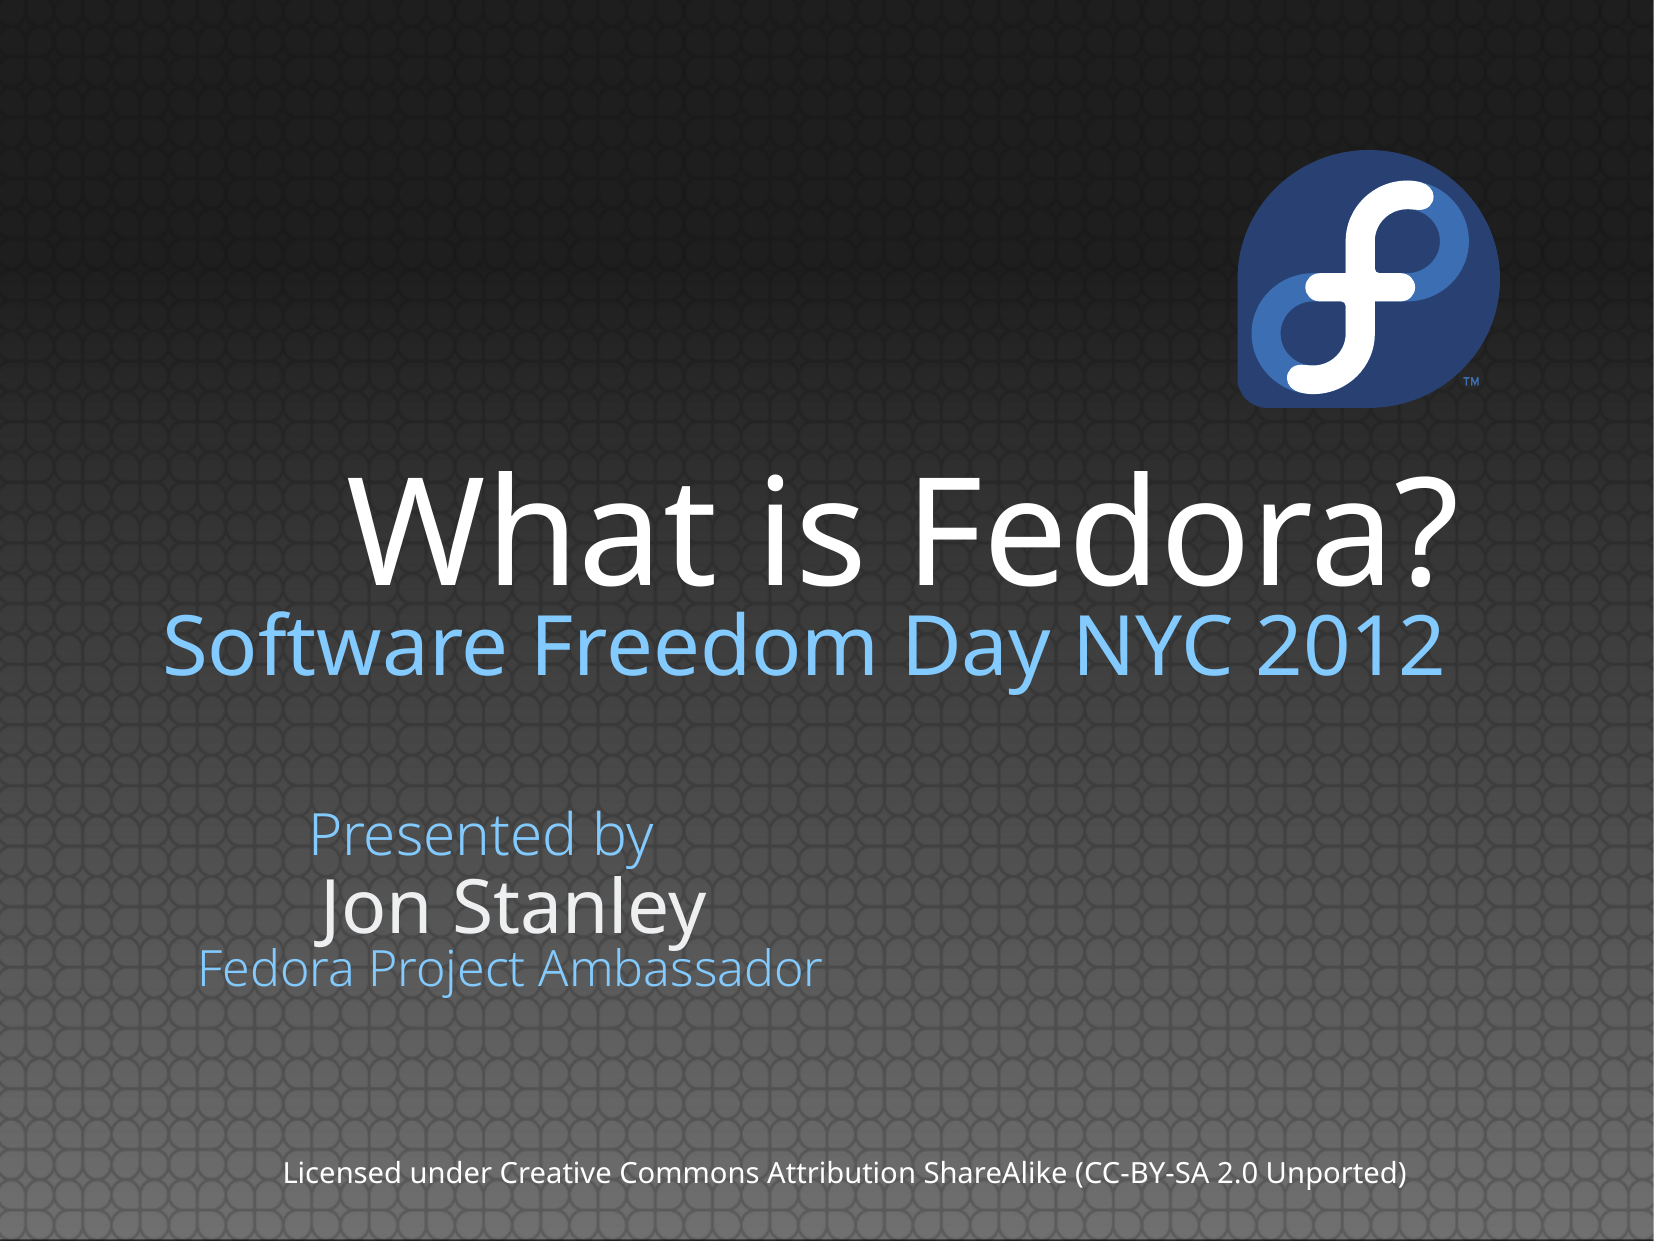

What is Fedora?
# Software Freedom Day NYC 2012
Presented by
Jon Stanley
Fedora Project Ambassador
Licensed under Creative Commons Attribution ShareAlike (CC-BY-SA 2.0 Unported)